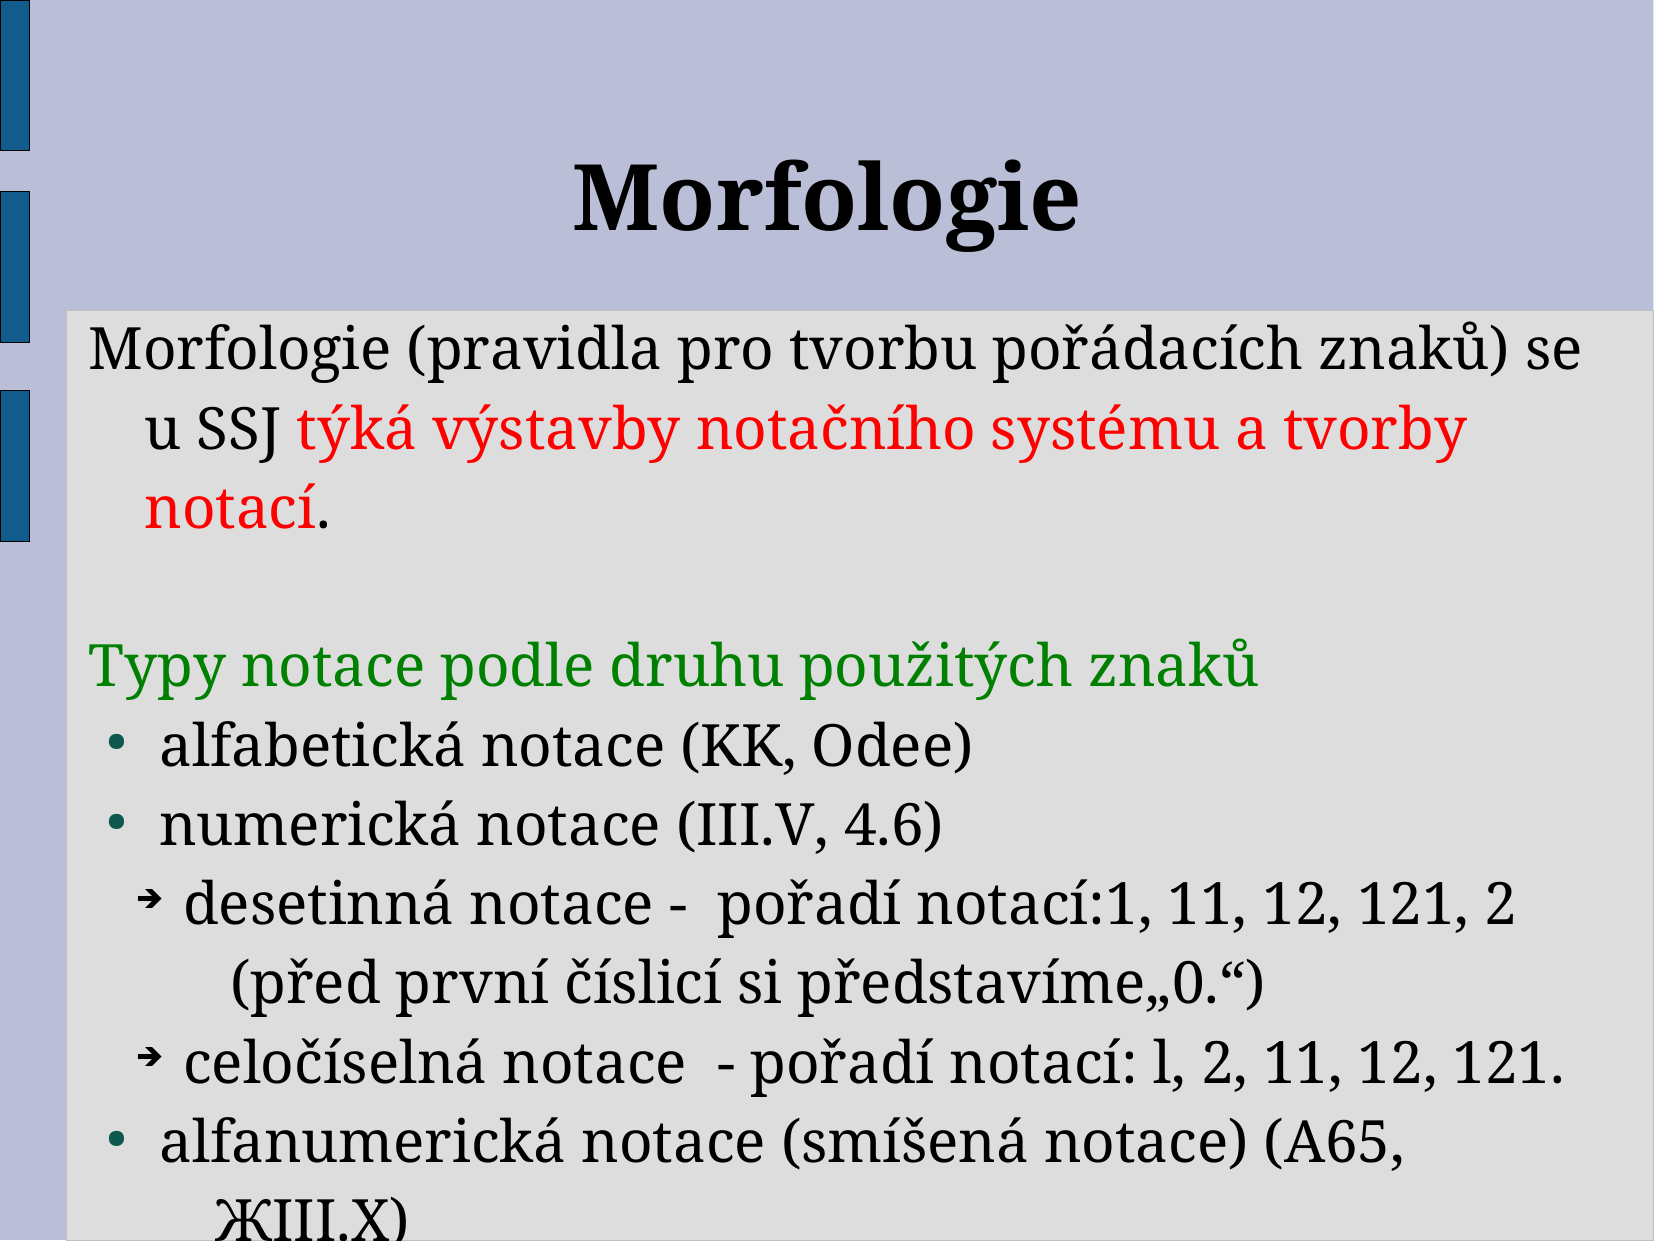

# Morfologie
Morfologie (pravidla pro tvorbu pořádacích znaků) se u SSJ týká výstavby notačního systému a tvorby notací.
Typy notace podle druhu použitých znaků
alfabetická notace (KK, Odee)
numerická notace (III.V, 4.6)
desetinná notace - pořadí notací:1, 11, 12, 121, 2 (před první číslicí si představíme„0.“)
celočíselná notace - pořadí notací: l, 2, 11, 12, 121.
alfanumerická notace (smíšená notace) (A65, ЖIII.X)